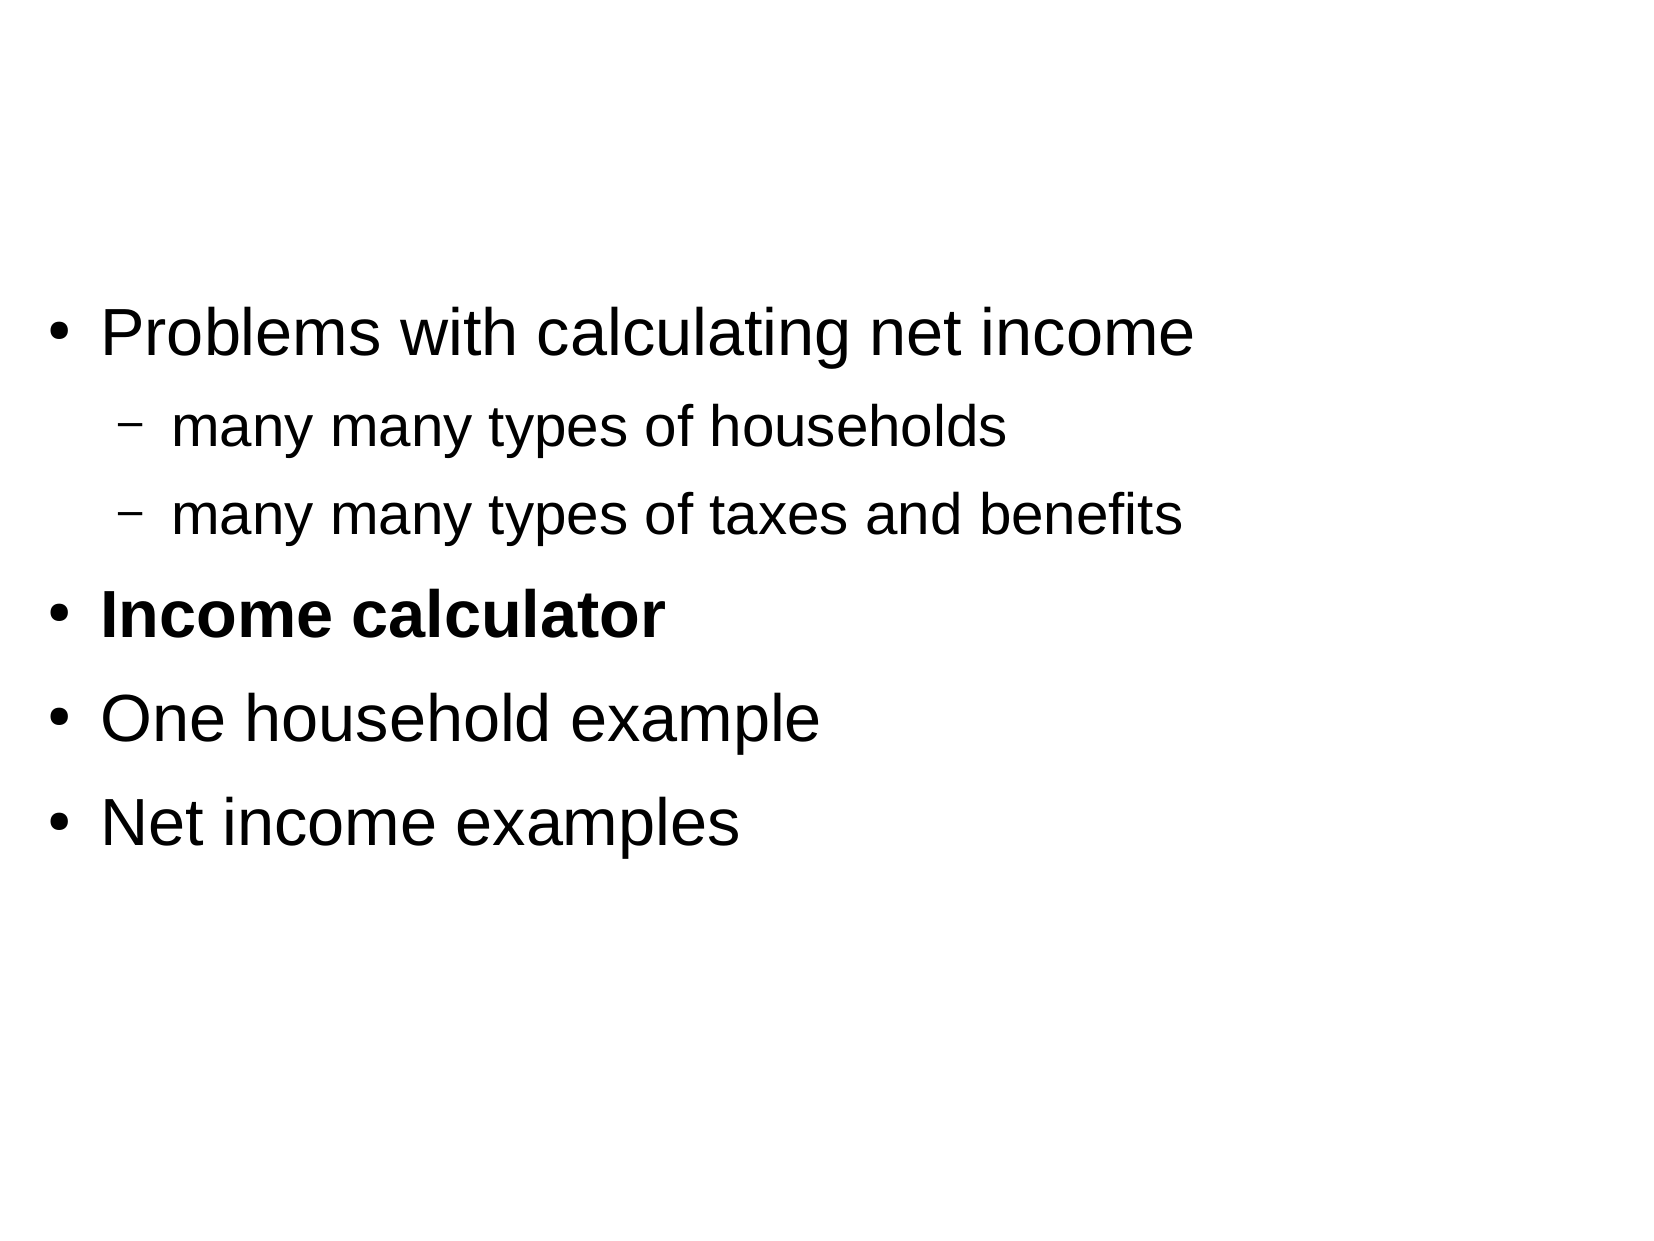

#
Problems with calculating net income
many many types of households
many many types of taxes and benefits
Income calculator
One household example
Net income examples